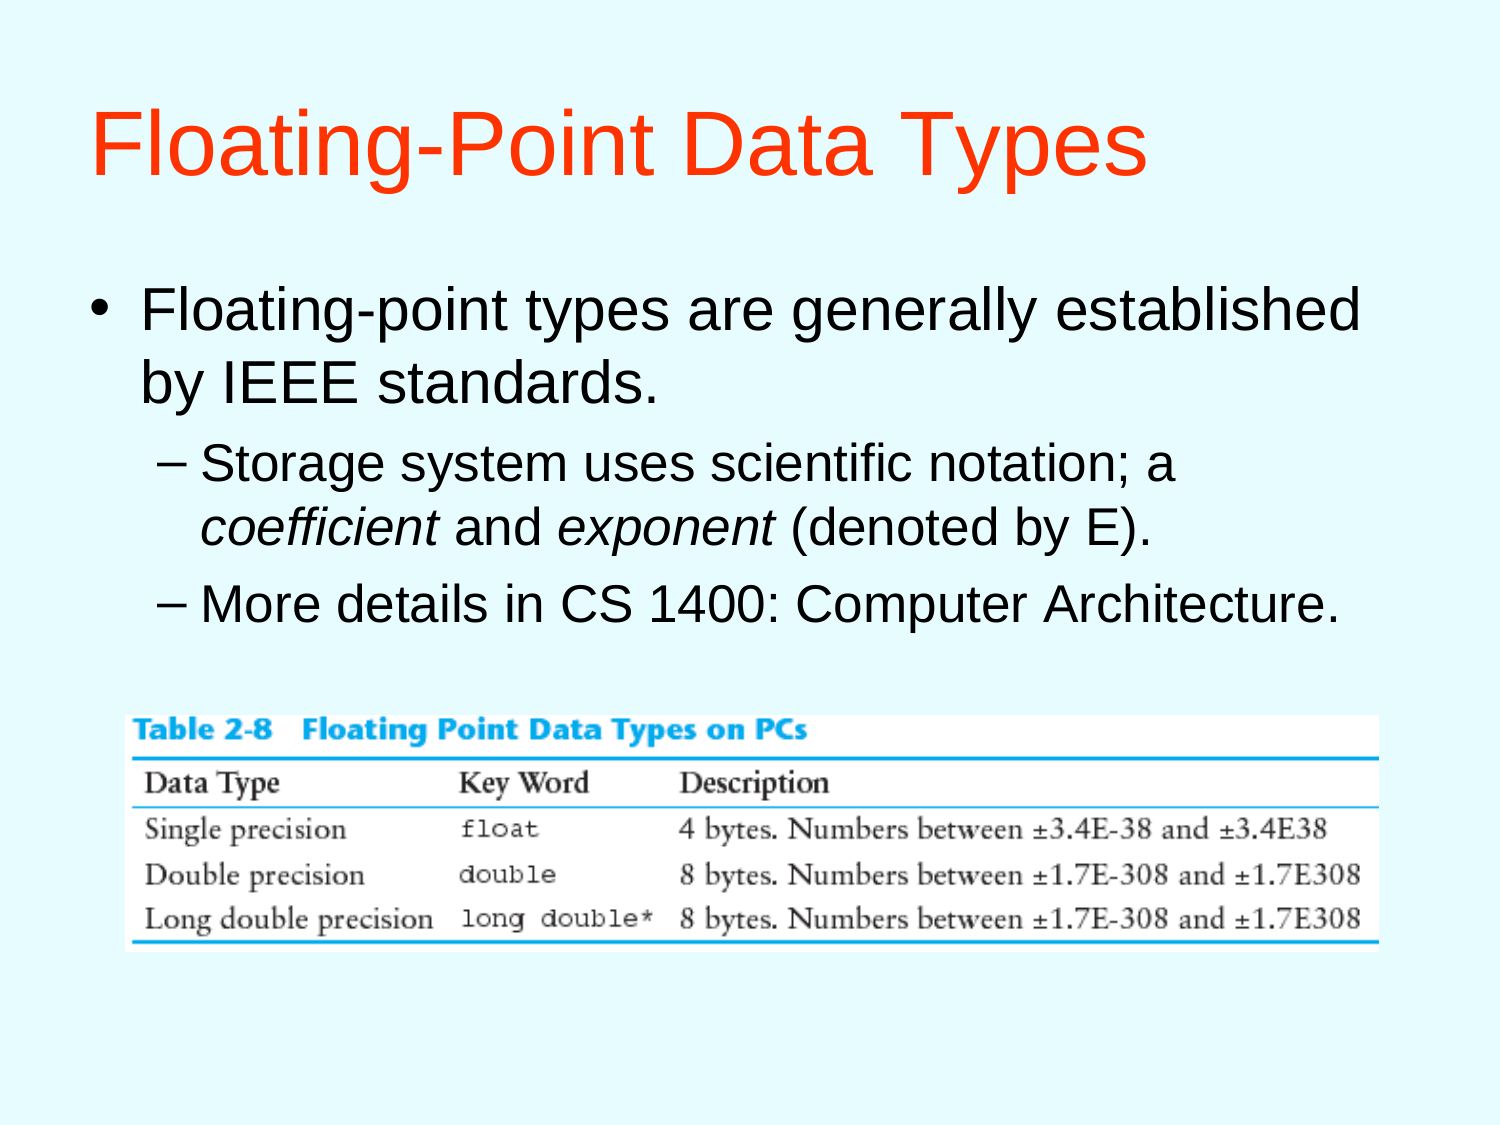

# Floating-Point Data Types
Floating-point types are generally established by IEEE standards.
Storage system uses scientific notation; a coefficient and exponent (denoted by E).
More details in CS 1400: Computer Architecture.